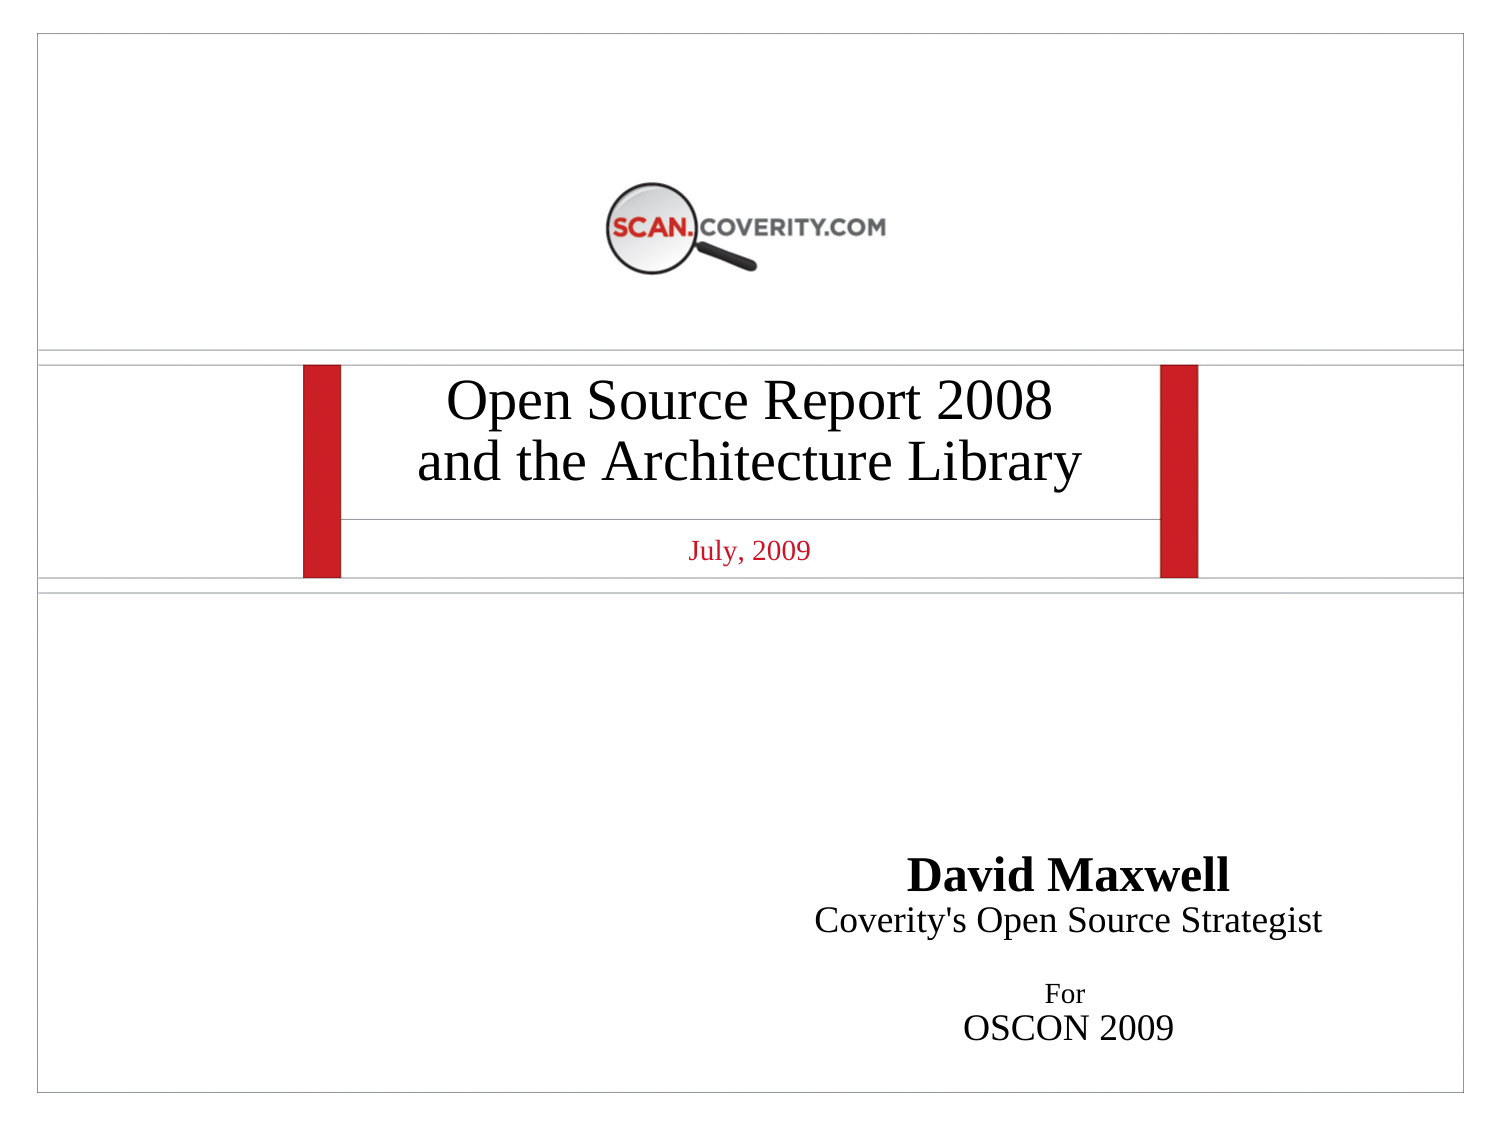

# Open Source Report 2008 and the Architecture Library
July, 2009
David Maxwell
Coverity's Open Source Strategist
For
OSCON 2009